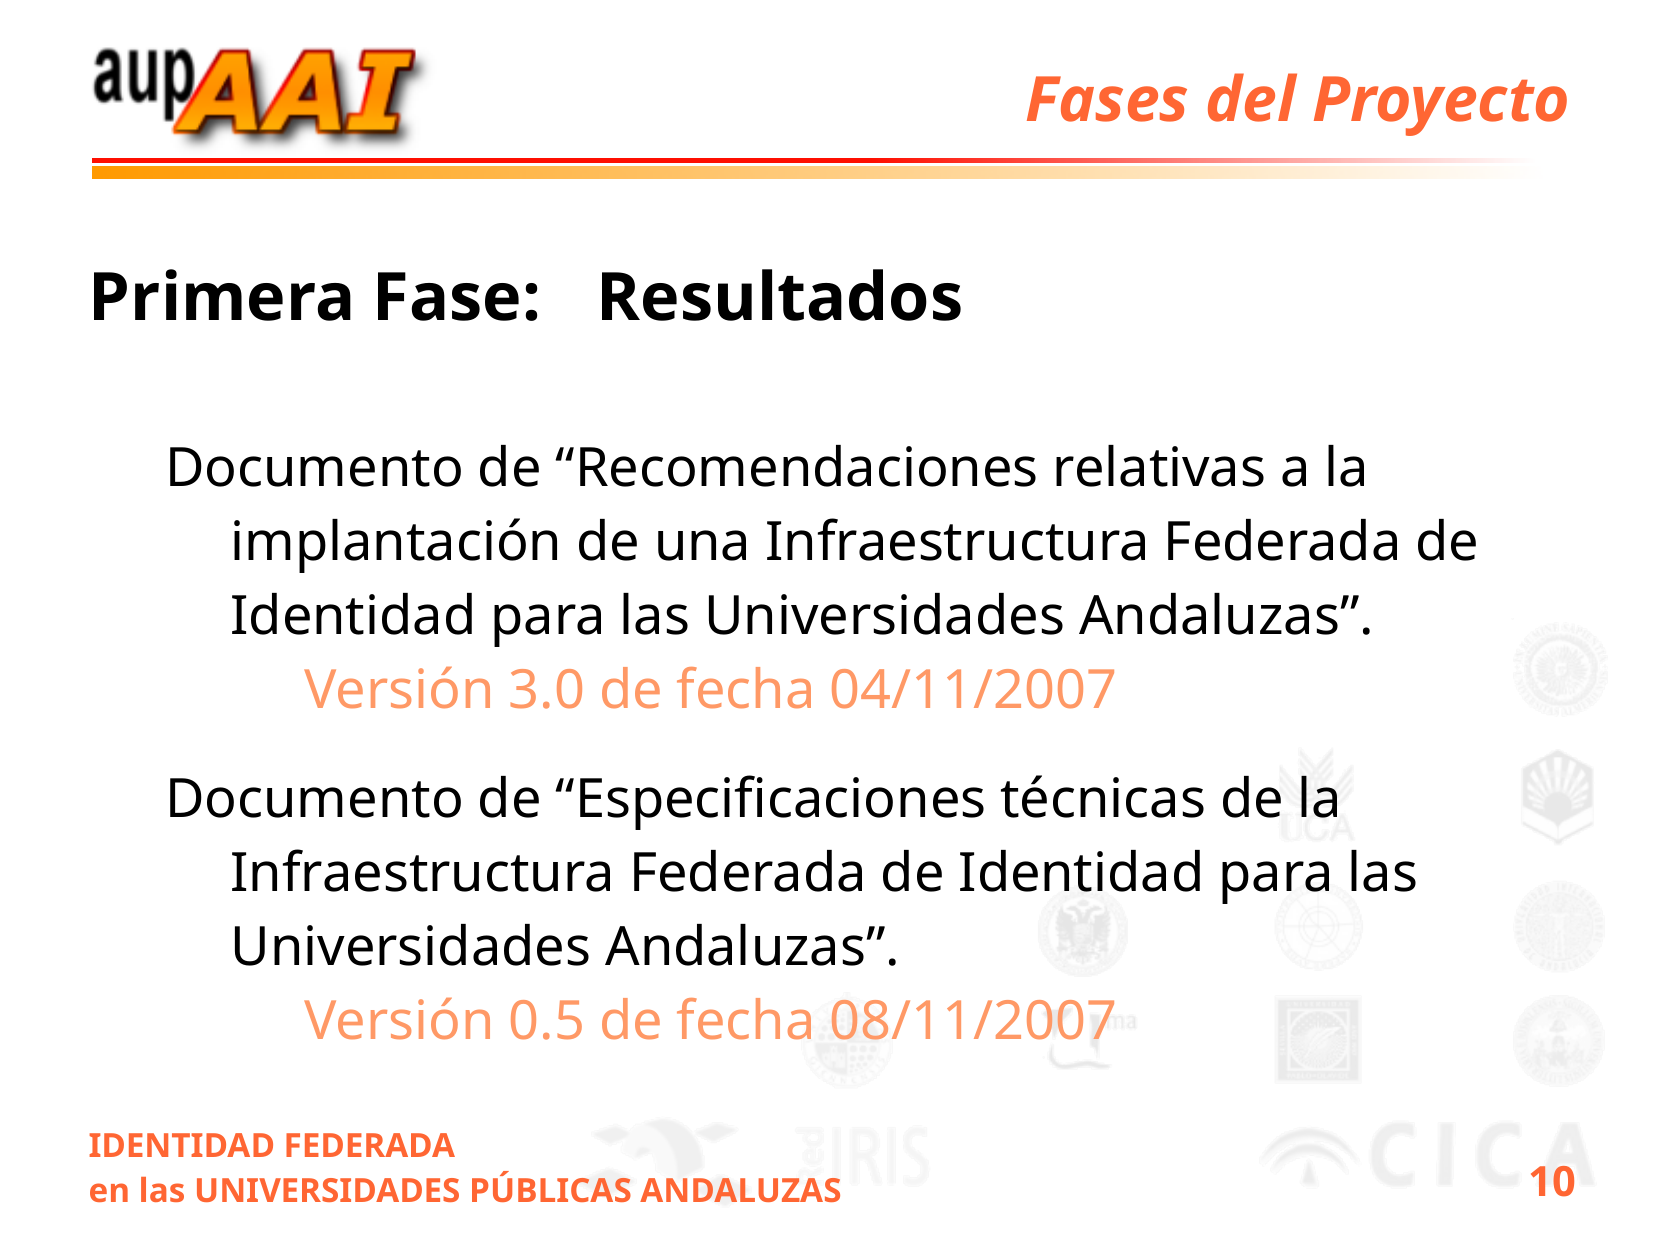

# Fases del Proyecto
Primera Fase: 	Resultados
Documento de “Recomendaciones relativas a la implantación de una Infraestructura Federada de Identidad para las Universidades Andaluzas”.
	Versión 3.0 de fecha 04/11/2007
Documento de “Especificaciones técnicas de la Infraestructura Federada de Identidad para las Universidades Andaluzas”.
	Versión 0.5 de fecha 08/11/2007
10